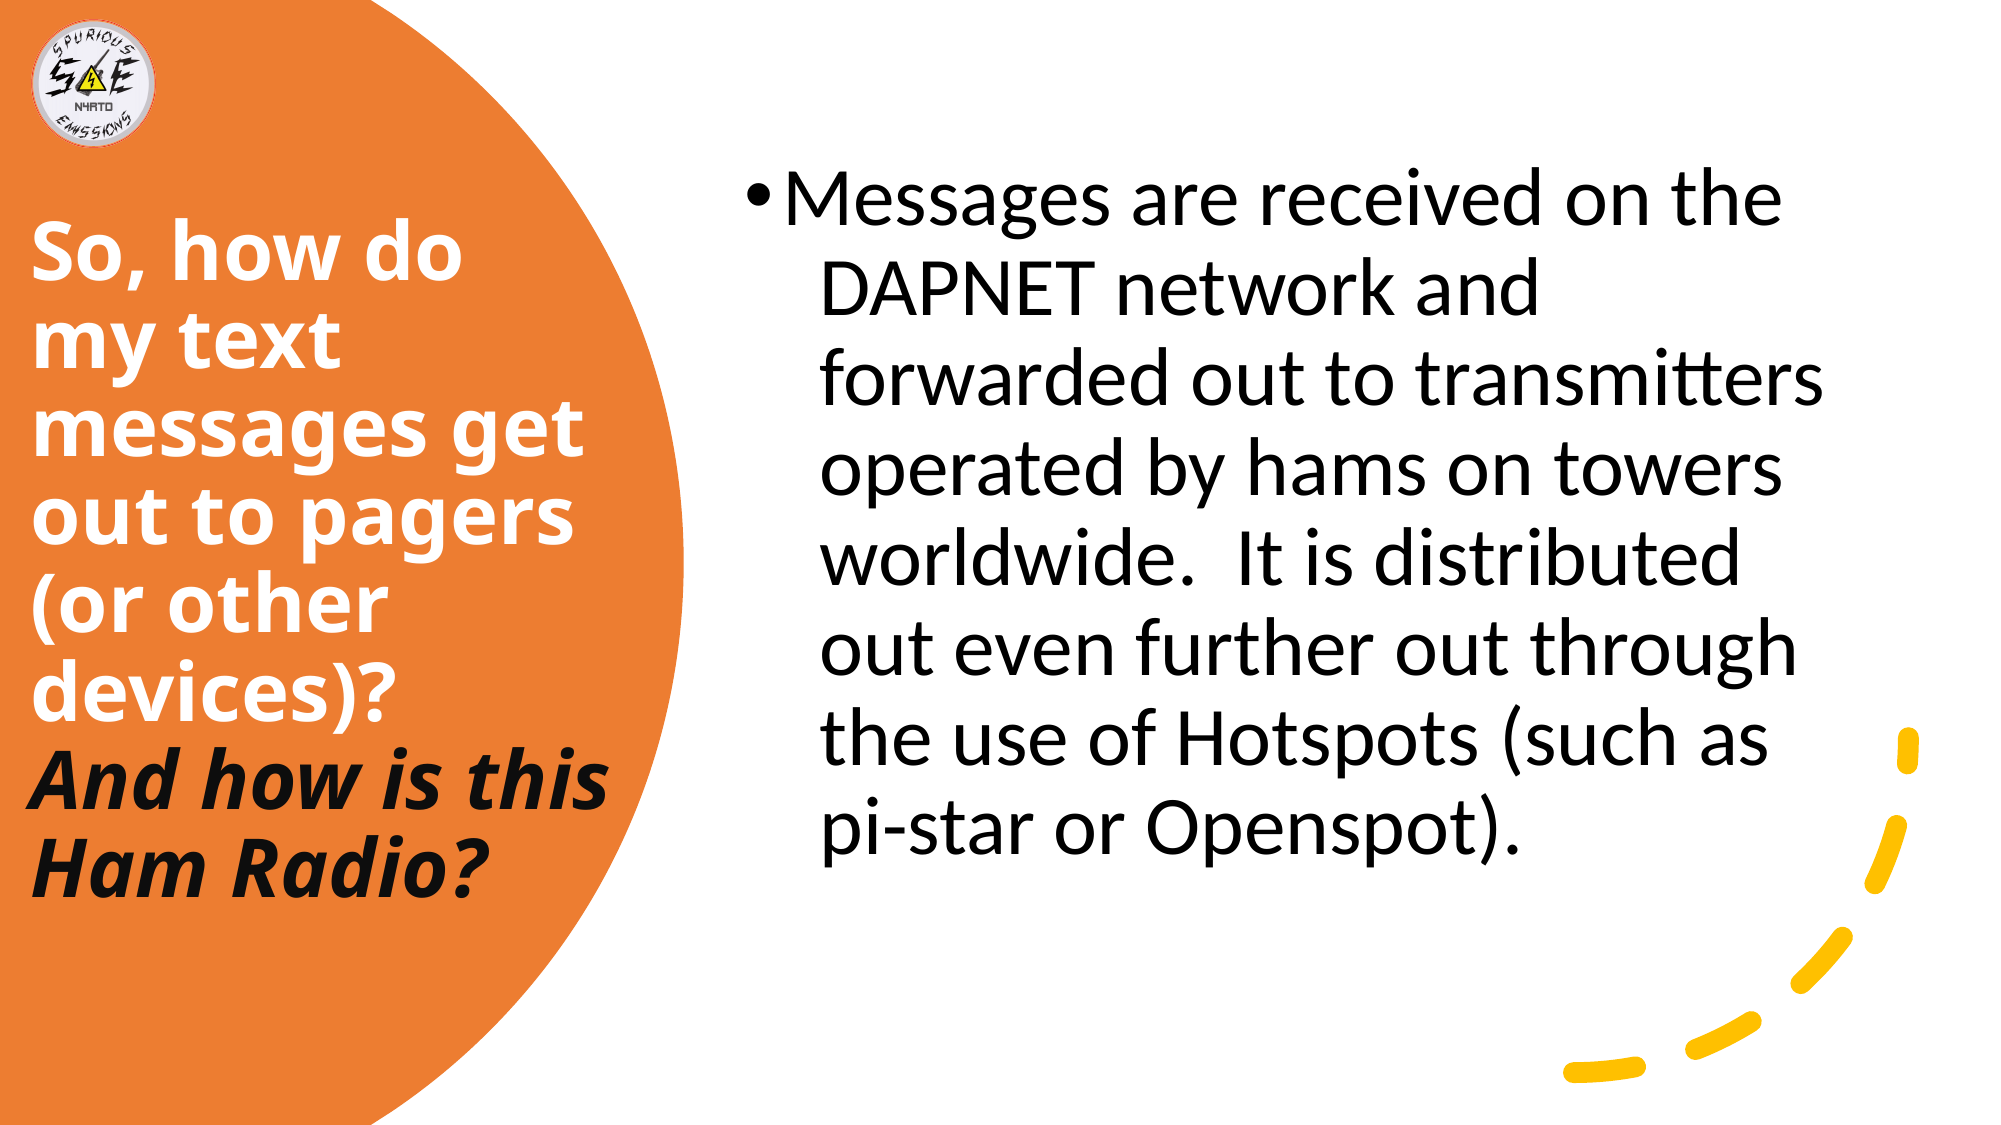

Messages are received on the DAPNET network and forwarded out to transmitters operated by hams on towers worldwide. It is distributed out even further out through the use of Hotspots (such as pi-star or Openspot).
# So, how do my text messages get out to pagers (or other devices)? And how is this Ham Radio?